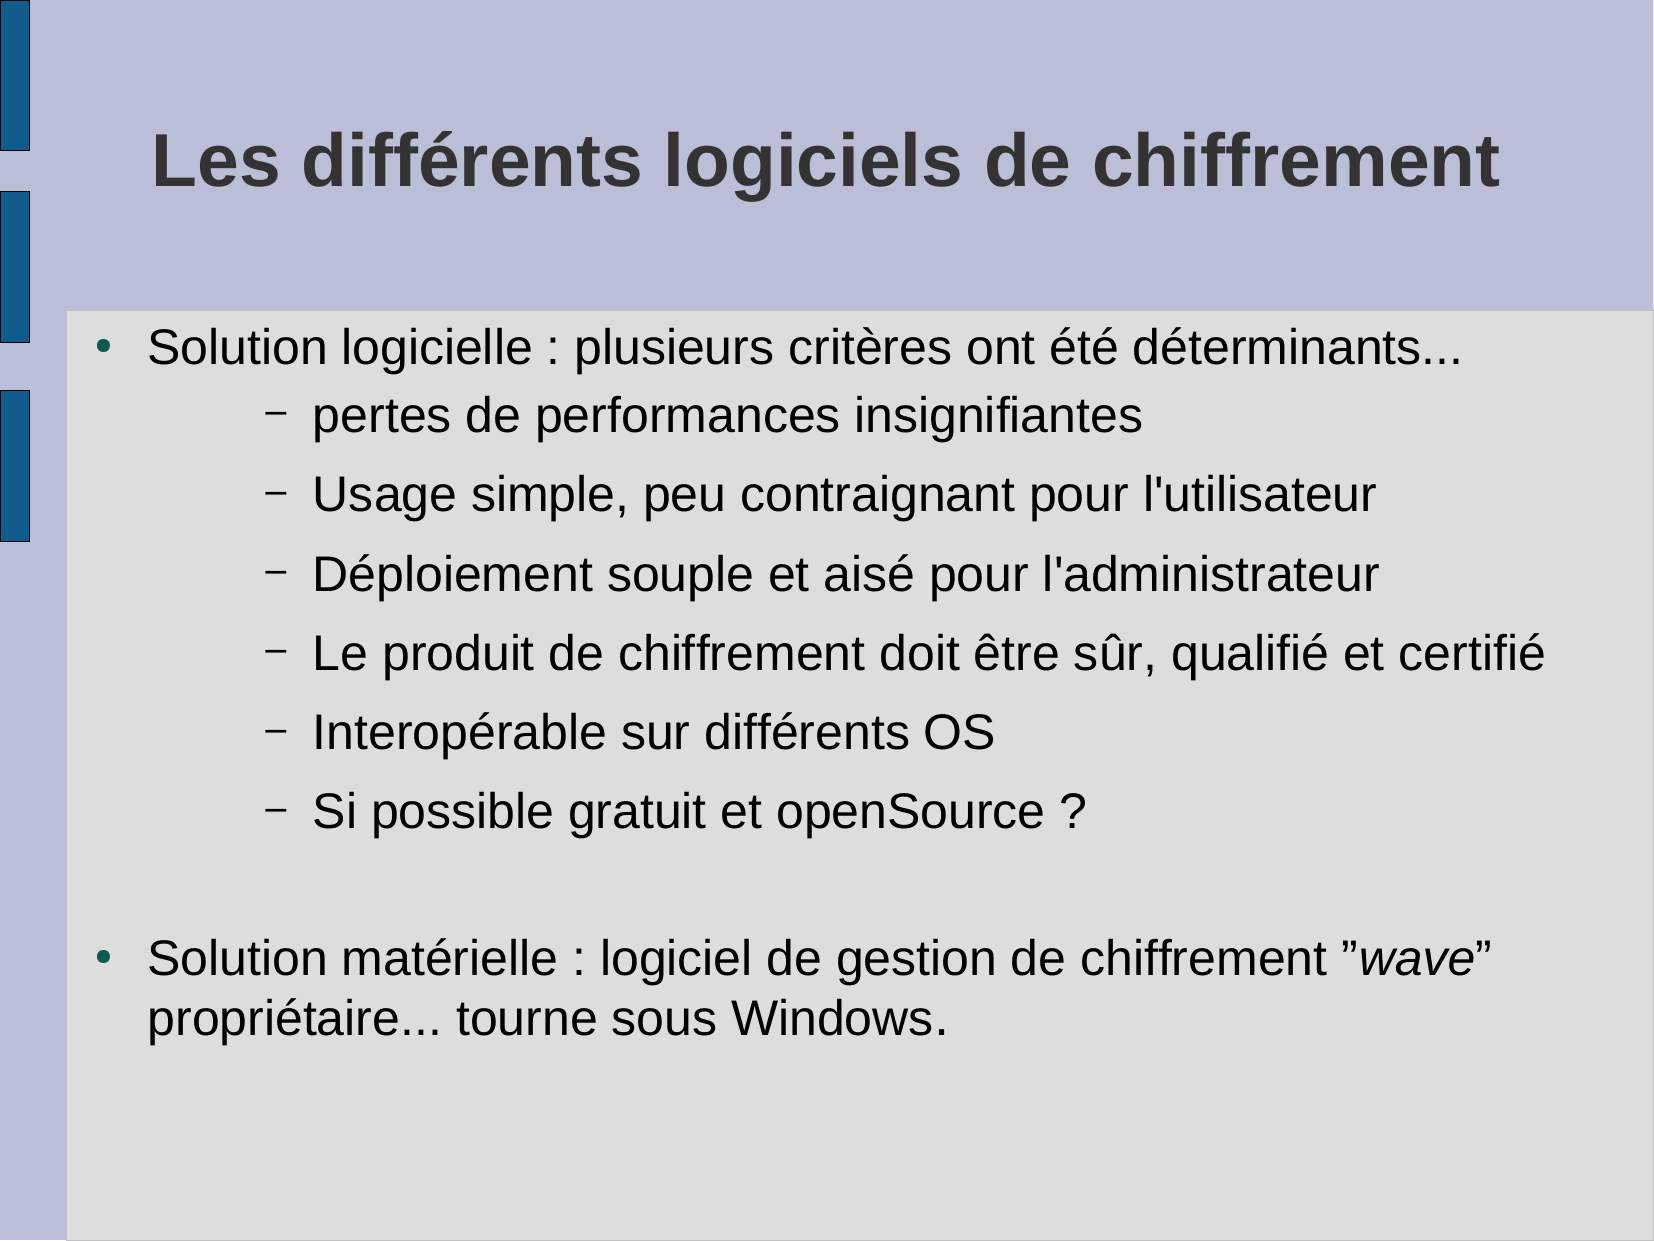

# Les différents logiciels de chiffrement
Solution logicielle : plusieurs critères ont été déterminants...
pertes de performances insignifiantes
Usage simple, peu contraignant pour l'utilisateur
Déploiement souple et aisé pour l'administrateur
Le produit de chiffrement doit être sûr, qualifié et certifié
Interopérable sur différents OS
Si possible gratuit et openSource ?
Solution matérielle : logiciel de gestion de chiffrement ”wave” propriétaire... tourne sous Windows.